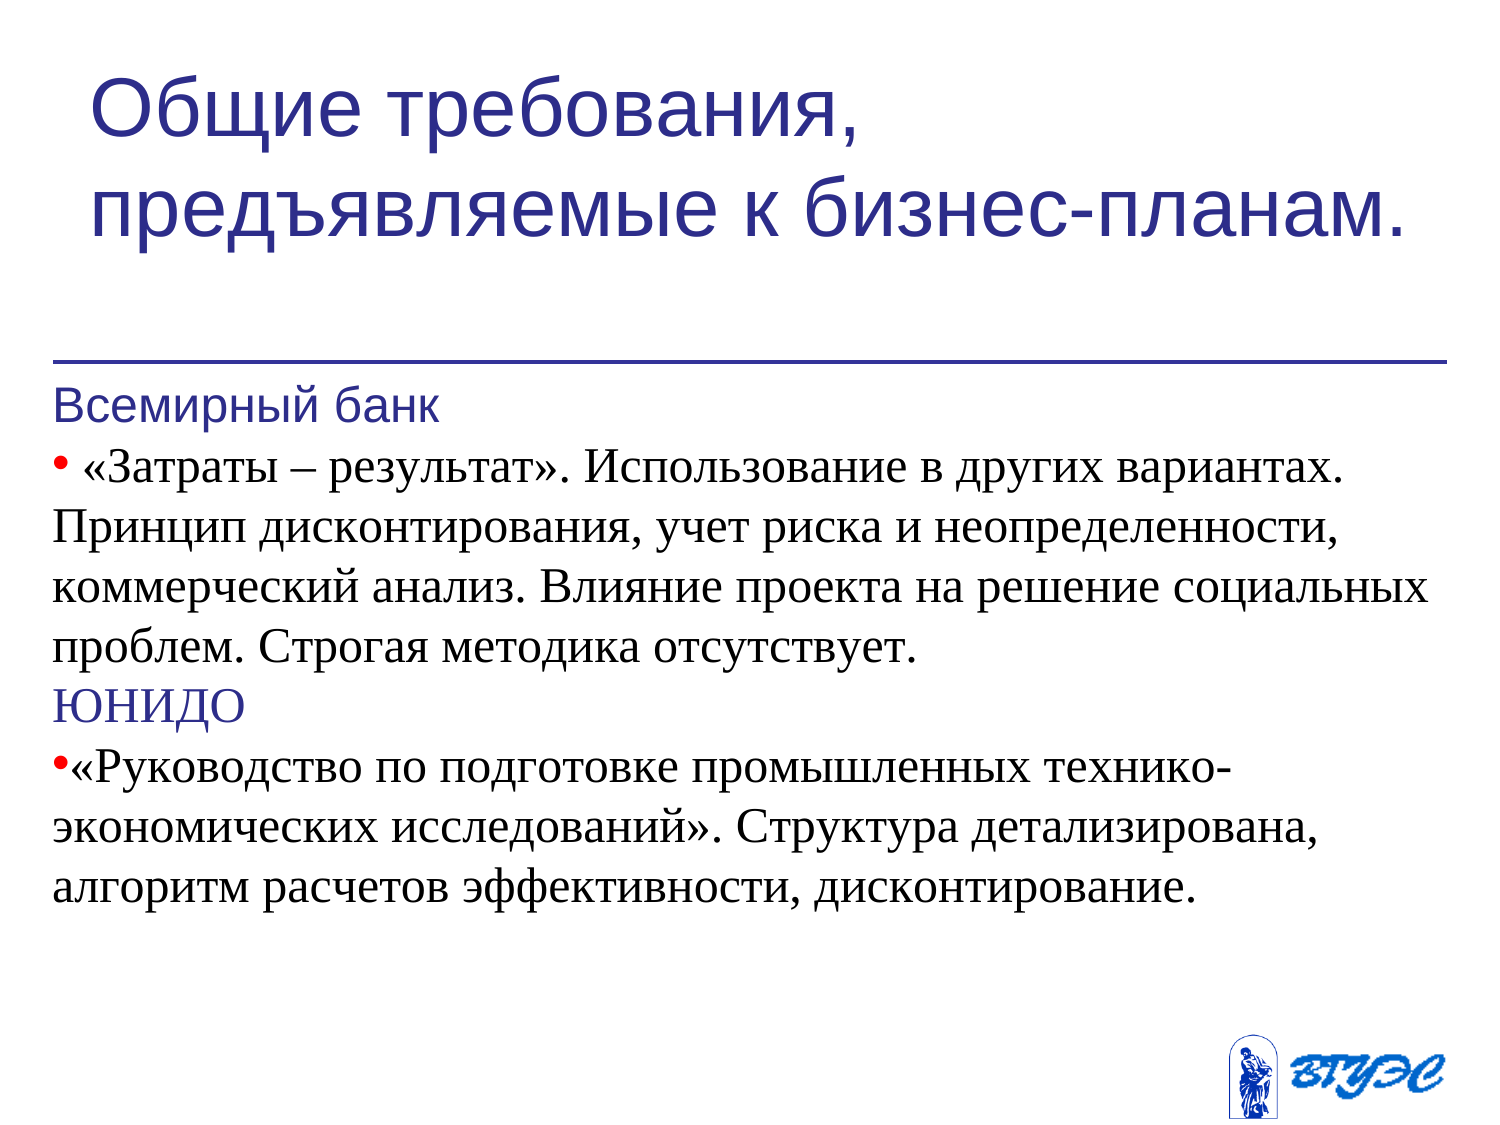

# Общие требования, предъявляемые к бизнес-планам.
Всемирный банк
 «Затраты – результат». Использование в других вариантах. Принцип дисконтирования, учет риска и неопределенности, коммерческий анализ. Влияние проекта на решение социальных проблем. Строгая методика отсутствует.
ЮНИДО
«Руководство по подготовке промышленных технико-экономических исследований». Структура детализирована, алгоритм расчетов эффективности, дисконтирование.